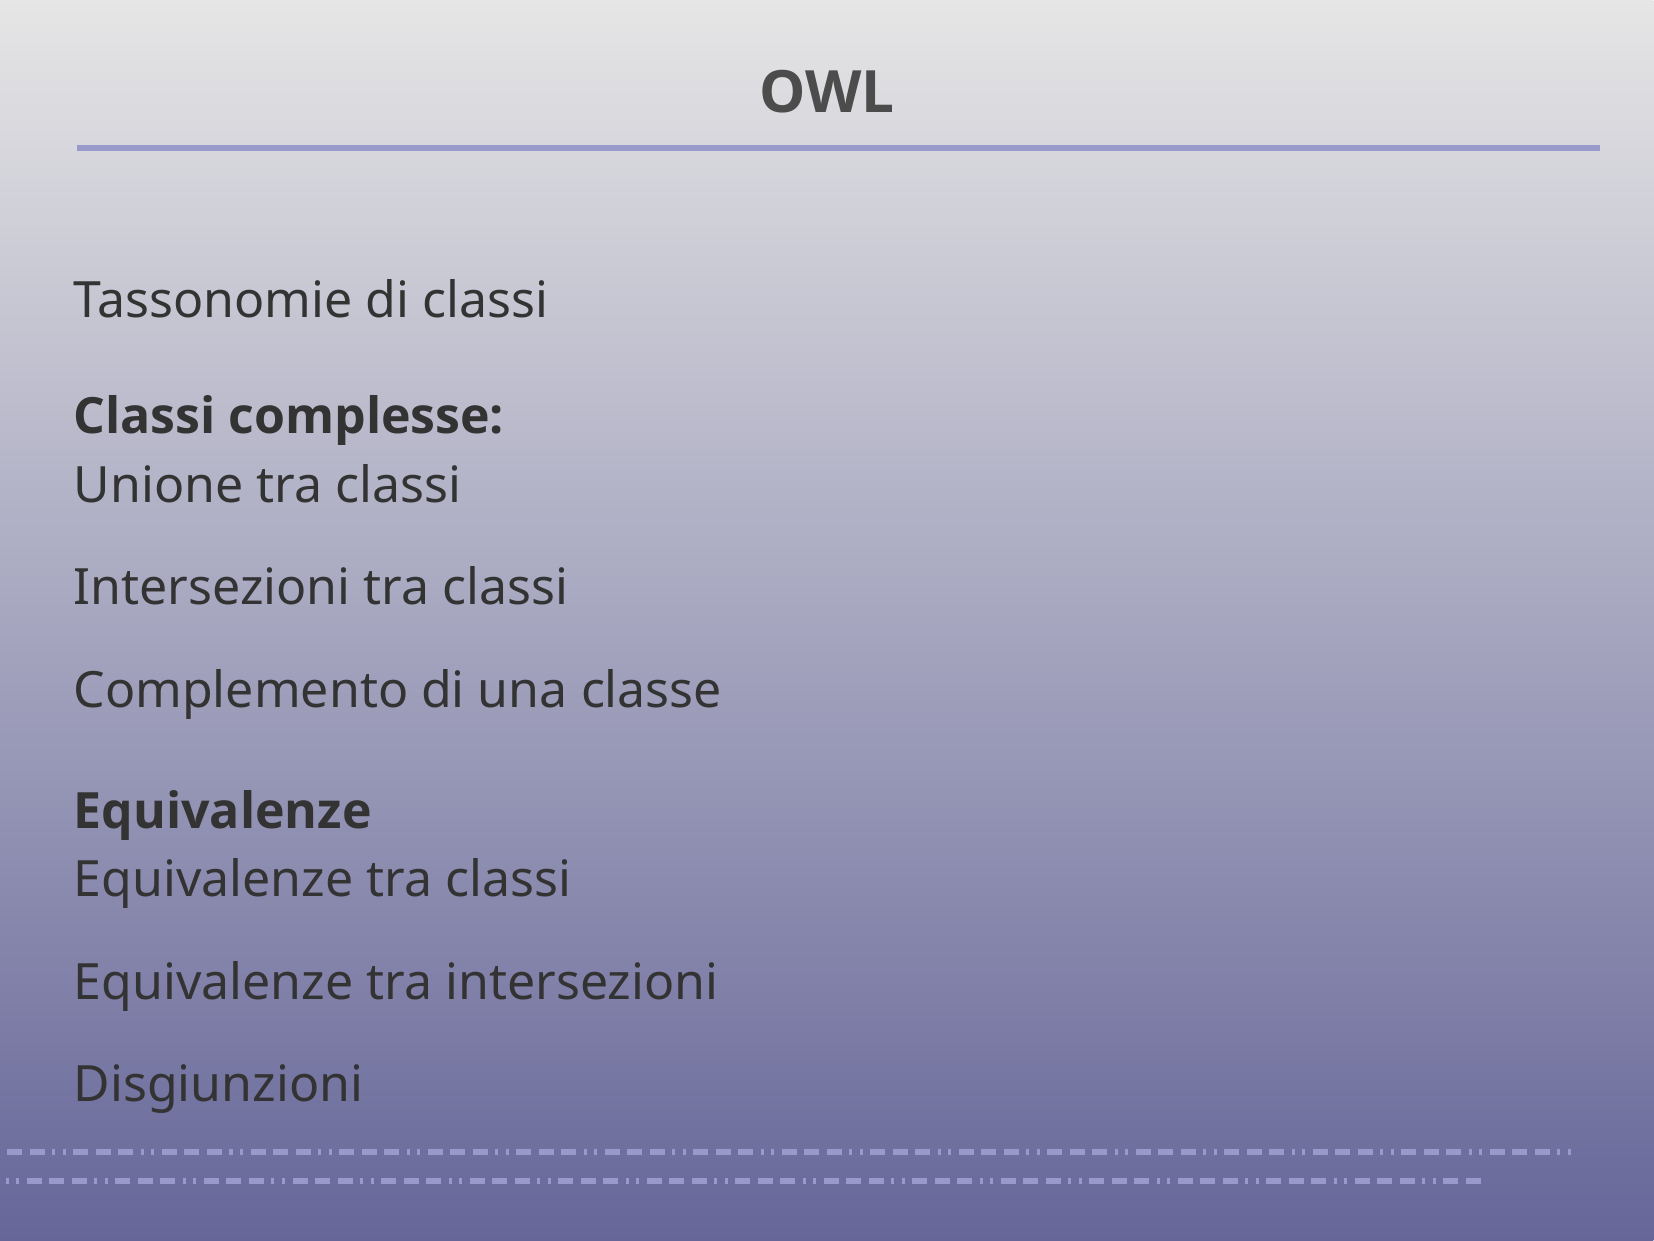

OWL
Tassonomie di classi
Classi complesse:
Unione tra classi
Intersezioni tra classi
Complemento di una classe
Equivalenze
Equivalenze tra classi
Equivalenze tra intersezioni
Disgiunzioni